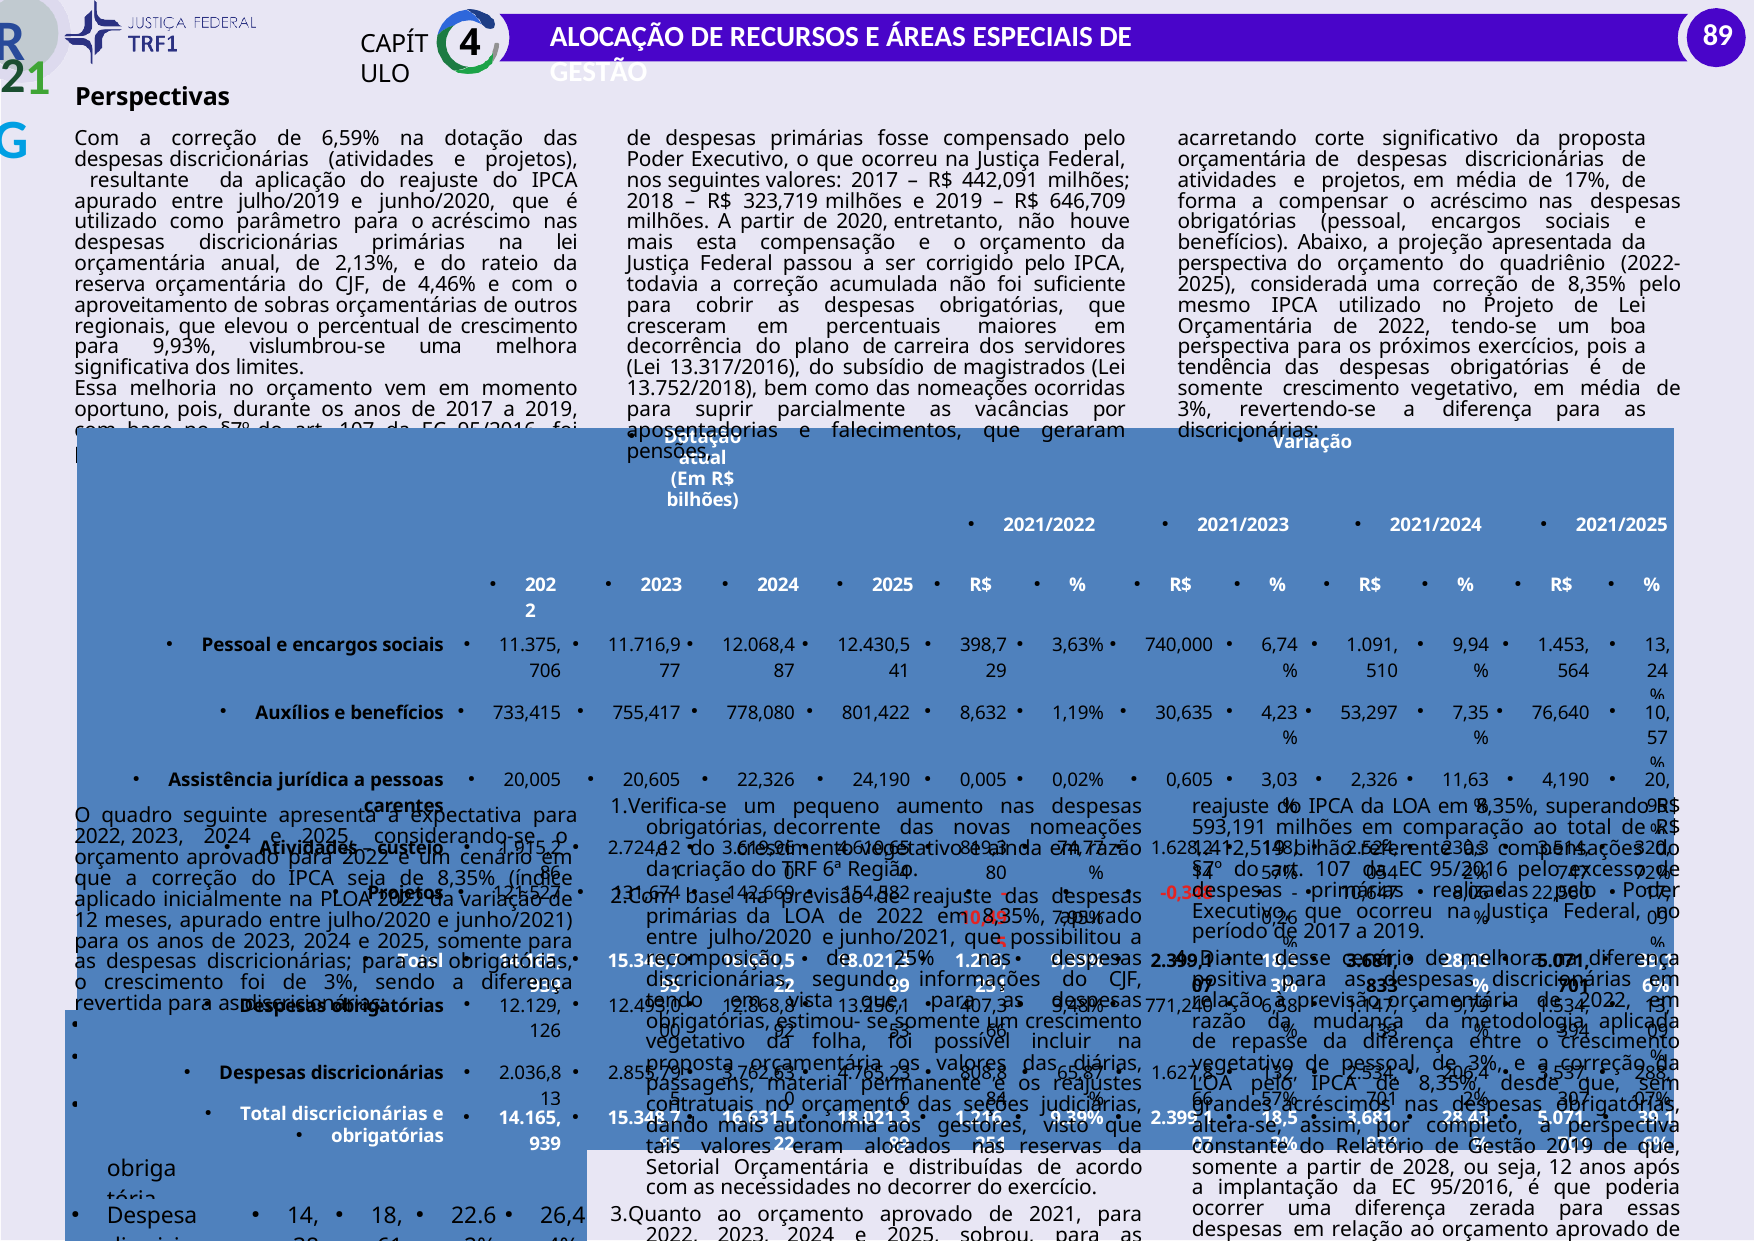

RG
89
21
ALOCAÇÃO DE RECURSOS E ÁREAS ESPECIAIS DE GESTÃO
4
CAPÍTULO
Perspectivas
Com a correção de 6,59% na dotação das despesas discricionárias (atividades e projetos), resultante da aplicação do reajuste do IPCA apurado entre julho/2019 e junho/2020, que é utilizado como parâmetro para o acréscimo nas despesas discricionárias primárias na lei orçamentária anual, de 2,13%, e do rateio da reserva orçamentária do CJF, de 4,46% e com o aproveitamento de sobras orçamentárias de outros regionais, que elevou o percentual de crescimento para 9,93%, vislumbrou-se uma melhora significativa dos limites.
Essa melhoria no orçamento vem em momento oportuno, pois, durante os anos de 2017 a 2019, com base no §7º do art. 107 da EC 95/2016, foi permitido que o excesso
de despesas primárias fosse compensado pelo Poder Executivo, o que ocorreu na Justiça Federal, nos seguintes valores: 2017 – R$ 442,091 milhões; 2018 – R$ 323,719 milhões e 2019 – R$ 646,709 milhões. A partir de 2020, entretanto, não houve mais esta compensação e o orçamento da Justiça Federal passou a ser corrigido pelo IPCA, todavia a correção acumulada não foi suficiente para cobrir as despesas obrigatórias, que cresceram em percentuais maiores em decorrência do plano de carreira dos servidores (Lei 13.317/2016), do subsídio de magistrados (Lei 13.752/2018), bem como das nomeações ocorridas para suprir parcialmente as vacâncias por aposentadorias e falecimentos, que geraram pensões,
acarretando corte significativo da proposta orçamentária de despesas discricionárias de atividades e projetos, em média de 17%, de forma a compensar o acréscimo nas despesas obrigatórias (pessoal, encargos sociais e benefícios). Abaixo, a projeção apresentada da perspectiva do orçamento do quadriênio (2022-2025), considerada uma correção de 8,35% pelo mesmo IPCA utilizado no Projeto de Lei Orçamentária de 2022, tendo-se um boa perspectiva para os próximos exercícios, pois a tendência das despesas obrigatórias é de somente crescimento vegetativo, em média de 3%, revertendo-se a diferença para as discricionárias:
| | Dotação atual (Em R$ bilhões) | | | | Variação | | | | | | | |
| --- | --- | --- | --- | --- | --- | --- | --- | --- | --- | --- | --- | --- |
| | | | | | 2021/2022 | | 2021/2023 | | 2021/2024 | | 2021/2025 | |
| | 2022 | 2023 | 2024 | 2025 | R$ | % | R$ | % | R$ | % | R$ | % |
| Pessoal e encargos sociais | 11.375,706 | 11.716,977 | 12.068,487 | 12.430,541 | 398,729 | 3,63% | 740,000 | 6,74% | 1.091,510 | 9,94% | 1.453,564 | 13,24% |
| Auxílios e benefícios | 733,415 | 755,417 | 778,080 | 801,422 | 8,632 | 1,19% | 30,635 | 4,23% | 53,297 | 7,35% | 76,640 | 10,57% |
| Assistência jurídica a pessoas carentes | 20,005 | 20,605 | 22,326 | 24,190 | 0,005 | 0,02% | 0,605 | 3,03% | 2,326 | 11,63% | 4,190 | 20,95% |
| Atividades – custeio | 1.915,286 | 2.724,121 | 3.619,960 | 4.610,654 | 819,380 | 74,77% | 1.628,214 | 148,57% | 2.524,054 | 230,32% | 3.514,747 | 320,72% |
| Projetos | 121,527 | 131,674 | 142,669 | 154,582 | -10,495 | -7,95% | -0,348 | -0,26% | 10,647 | 8,06% | 22,560 | 17,09% |
| Total | 14.165,939 | 15.348,795 | 16.631,522 | 18.021,389 | 1.216,251 | 9,39% | 2.399,107 | 18,53% | 3.681,833 | 28,43% | 5.071,701 | 39,16% |
| Despesas obrigatórias | 12.129,126 | 12.493,000 | 12.868,892 | 13.256,153 | 407,366 | 3,48% | 771,240 | 6,58% | 1.147,133 | 9,79% | 1.534,394 | 13,09% |
| Despesas discricionárias | 2.036,813 | 2.855,795 | 3.762,630 | 4.765,236 | 808,884 | 65,87% | 1.627,866 | 132,57% | 2.534,701 | 206,42% | 3.537,307 | 288,07% |
| Total discricionárias e obrigatórias | 14.165,939 | 15.348,795 | 16.631,522 | 18.021,389 | 1.216,251 | 9,39% | 2.399,107 | 18,53% | 3.681,833 | 28,43% | 5.071,701 | 39,16% |
Verifica-se um pequeno aumento nas despesas obrigatórias, decorrente das novas nomeações e do crescimento vegetativo e ainda em razão da criação do TRF 6ª Região.
Com base na previsão de reajuste das despesas primárias da LOA de 2022 em 8,35%, apurado entre julho/2020 e junho/2021, que possibilitou a recomposição de 25% nas despesas discricionárias, segundo informações do CJF, tendo em vista que, para as despesas obrigatórias, estimou- se somente um crescimento vegetativo da folha, foi possível incluir na proposta orçamentária os valores das diárias, passagens, material permanente e os reajustes contratuais no orçamento das seções judiciárias, dando mais autonomia aos gestores, visto que tais valores eram alocados nas reservas da Setorial Orçamentária e distribuídas de acordo com as necessidades no decorrer do exercício.
Quanto ao orçamento aprovado de 2021, para 2022, 2023, 2024 e 2025, sobrou, para as despesas discricionárias, um valor maior que a dotação aprovada em 2021: de 14,38%, 18,61%, 22,62% e 26,44%, respectivamente, em razão do
reajuste do IPCA da LOA em 8,35%, superando R$ 593,191 milhões em comparação ao total de R$ 1.412,519 bilhão referente às compensações do §7º do art. 107 da EC 95/2016 pelo excesso de despesas primárias realizadas pelo Poder Executivo, que ocorreu na Justiça Federal, no período de 2017 a 2019.
4. Diante desse cenário de melhora na diferença positiva para as despesas discricionárias em relação à previsão orçamentária de 2022, em razão da mudança da metodologia aplicada de repasse da diferença entre o crescimento vegetativo de pessoal, de 3%, e a correção da LOA pelo IPCA de 8,35%, desde que, sem grandes acréscimos nas despesas obrigatórias, altera-se, assim, por completo, a perspectiva constante do Relatório de Gestão 2019 de que, somente a partir de 2028, ou seja, 12 anos após a implantação da EC 95/2016, é que poderia ocorrer uma diferença zerada para essas despesas em relação ao orçamento aprovado de 2019.
Fonte: Tesouro Gerencial e Justiça em Números
O quadro seguinte apresenta a expectativa para 2022, 2023, 2024 e 2025, considerando-se o orçamento aprovado para 2022 e um cenário em que a correção do IPCA seja de 8,35% (índice aplicado inicialmente na PLOA 2022 da variação de 12 meses, apurado entre julho/2020 e junho/2021) para os anos de 2023, 2024 e 2025, somente para as despesas discricionárias; para as obrigatórias, o crescimento foi de 3%, sendo a diferença revertida para as discricionárias:
| Cenário – reajuste de 2,13% | 2022 | 2023 | 2024 | 2025 |
| --- | --- | --- | --- | --- |
| Despesa obrigatória | 3,48% | 6,58% | 9,79% | 13,09% |
| Despesa discricionária | 14,38% | 18,61% | 22.62% | 26,44% |